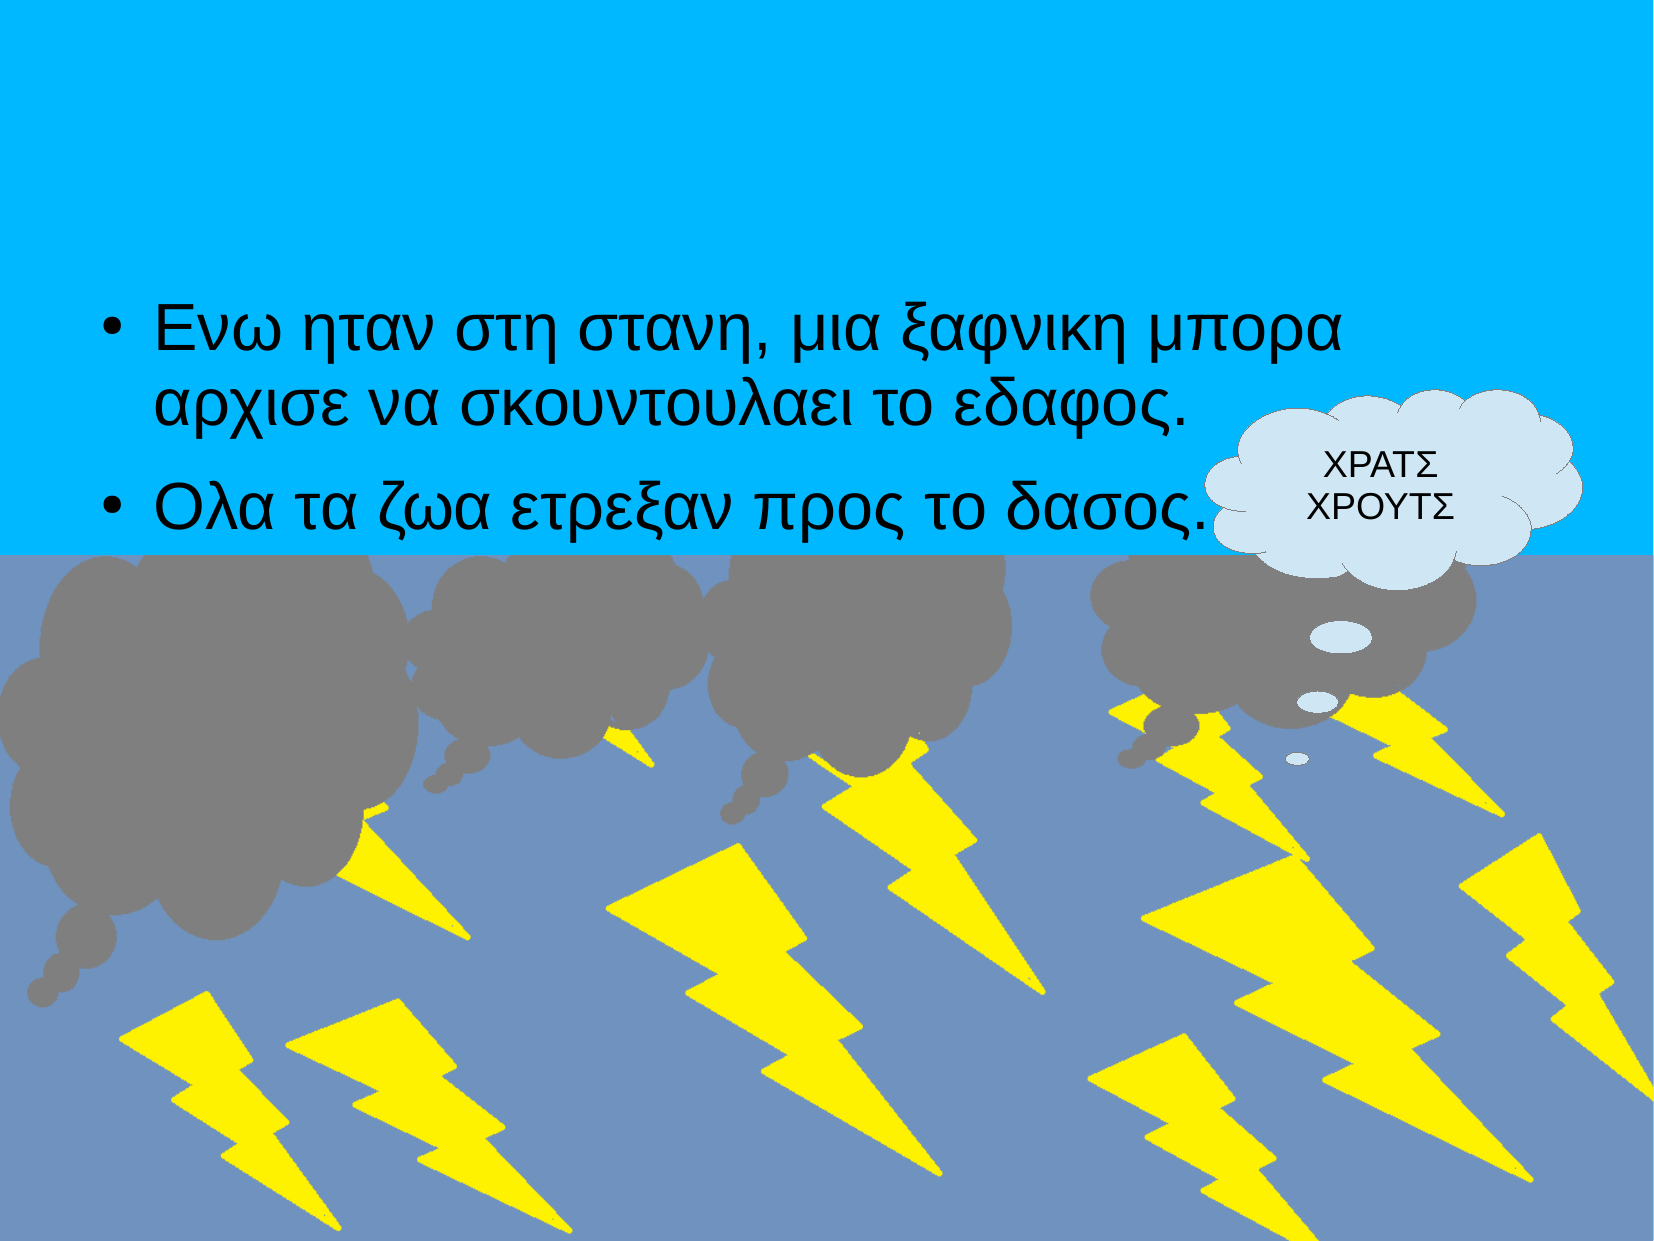

#
Ενω ηταν στη στανη, μια ξαφνικη μπορα αρχισε να σκουντουλαει το εδαφος.
Ολα τα ζωα ετρεξαν προς το δασος.
ΧΡΑΤΣ
ΧΡΟΥΤΣ